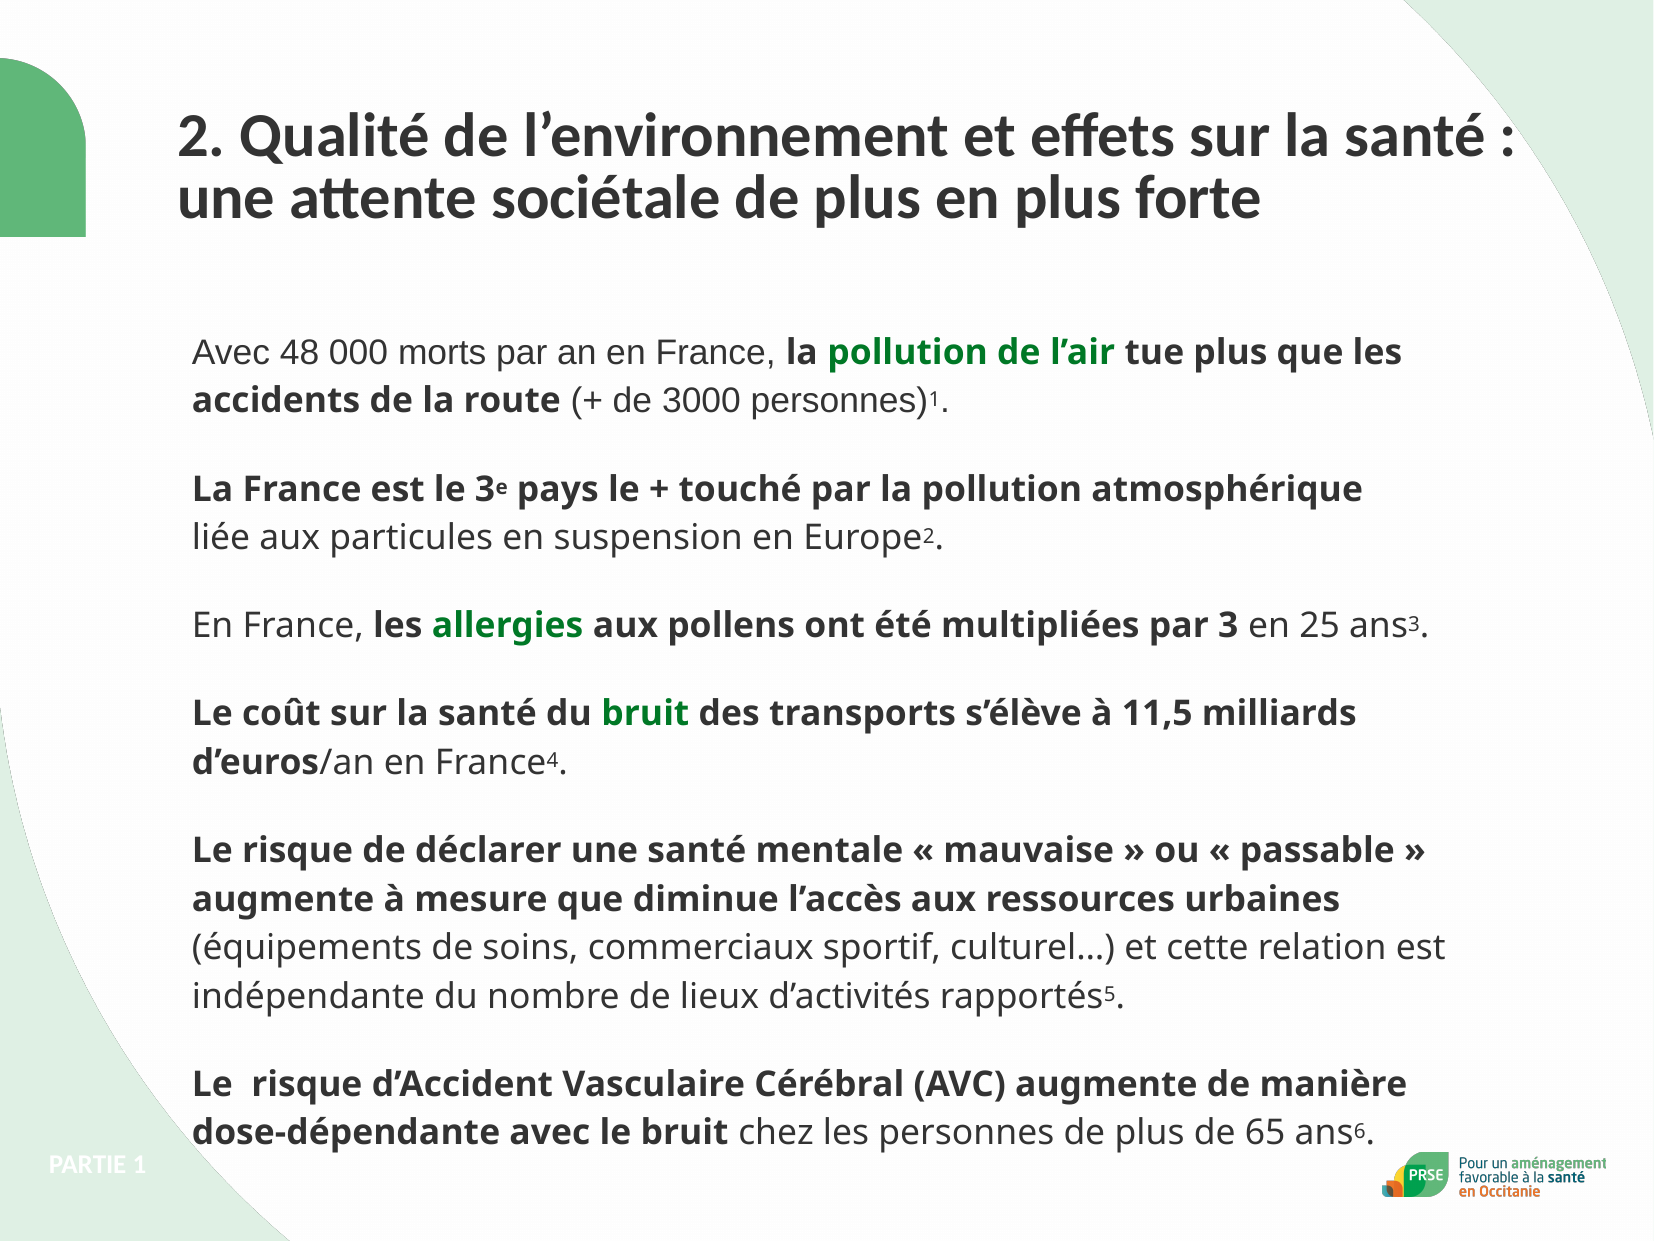

# 2. Qualité de l’environnement et effets sur la santé : une attente sociétale de plus en plus forte
Avec 48 000 morts par an en France, la pollution de l’air tue plus que les accidents de la route (+ de 3000 personnes)1.
La France est le 3e pays le + touché par la pollution atmosphérique
liée aux particules en suspension en Europe2.
En France, les allergies aux pollens ont été multipliées par 3 en 25 ans3.
Le coût sur la santé du bruit des transports s’élève à 11,5 milliards d’euros/an en France4.
Le risque de déclarer une santé mentale « mauvaise » ou « passable » augmente à mesure que diminue l’accès aux ressources urbaines (équipements de soins, commerciaux sportif, culturel…) et cette relation est indépendante du nombre de lieux d’activités rapportés5.
Le risque d’Accident Vasculaire Cérébral (AVC) augmente de manière dose-dépendante avec le bruit chez les personnes de plus de 65 ans6.
PARTIE 1